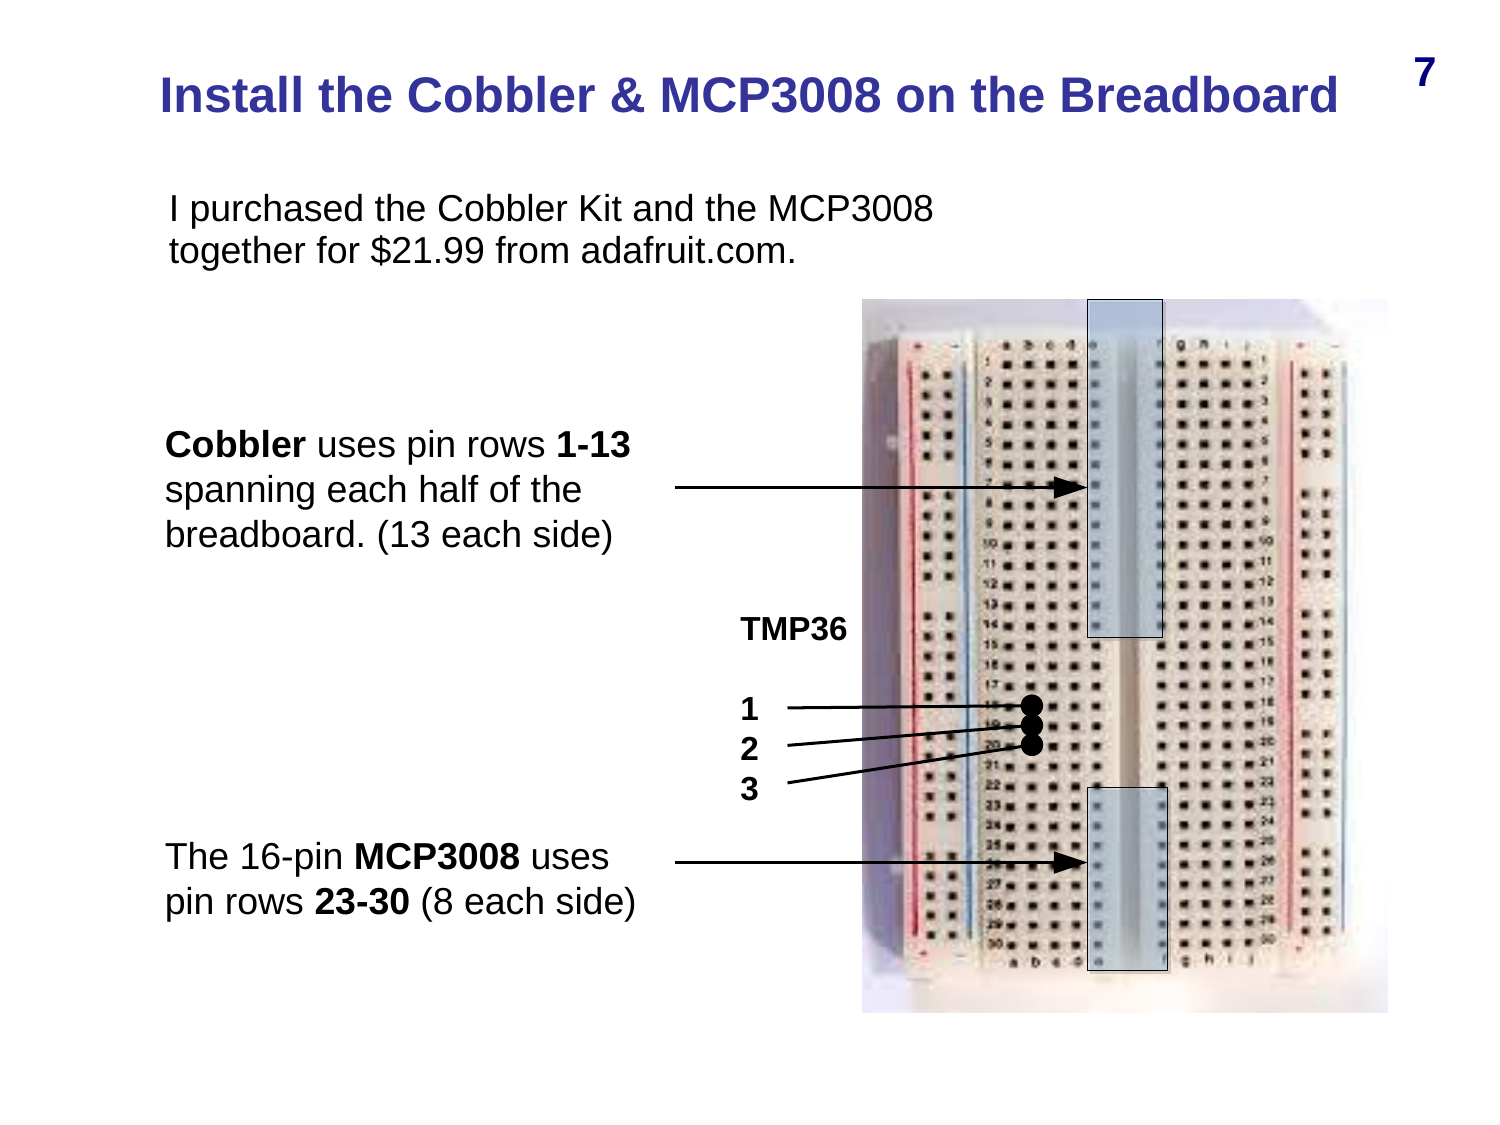

7
# Install the Cobbler & MCP3008 on the Breadboard
I purchased the Cobbler Kit and the MCP3008 together for $21.99 from adafruit.com.
Cobbler uses pin rows 1-13
spanning each half of the
breadboard. (13 each side)
TMP36
1
2
3
The 16-pin MCP3008 uses
pin rows 23-30 (8 each side)